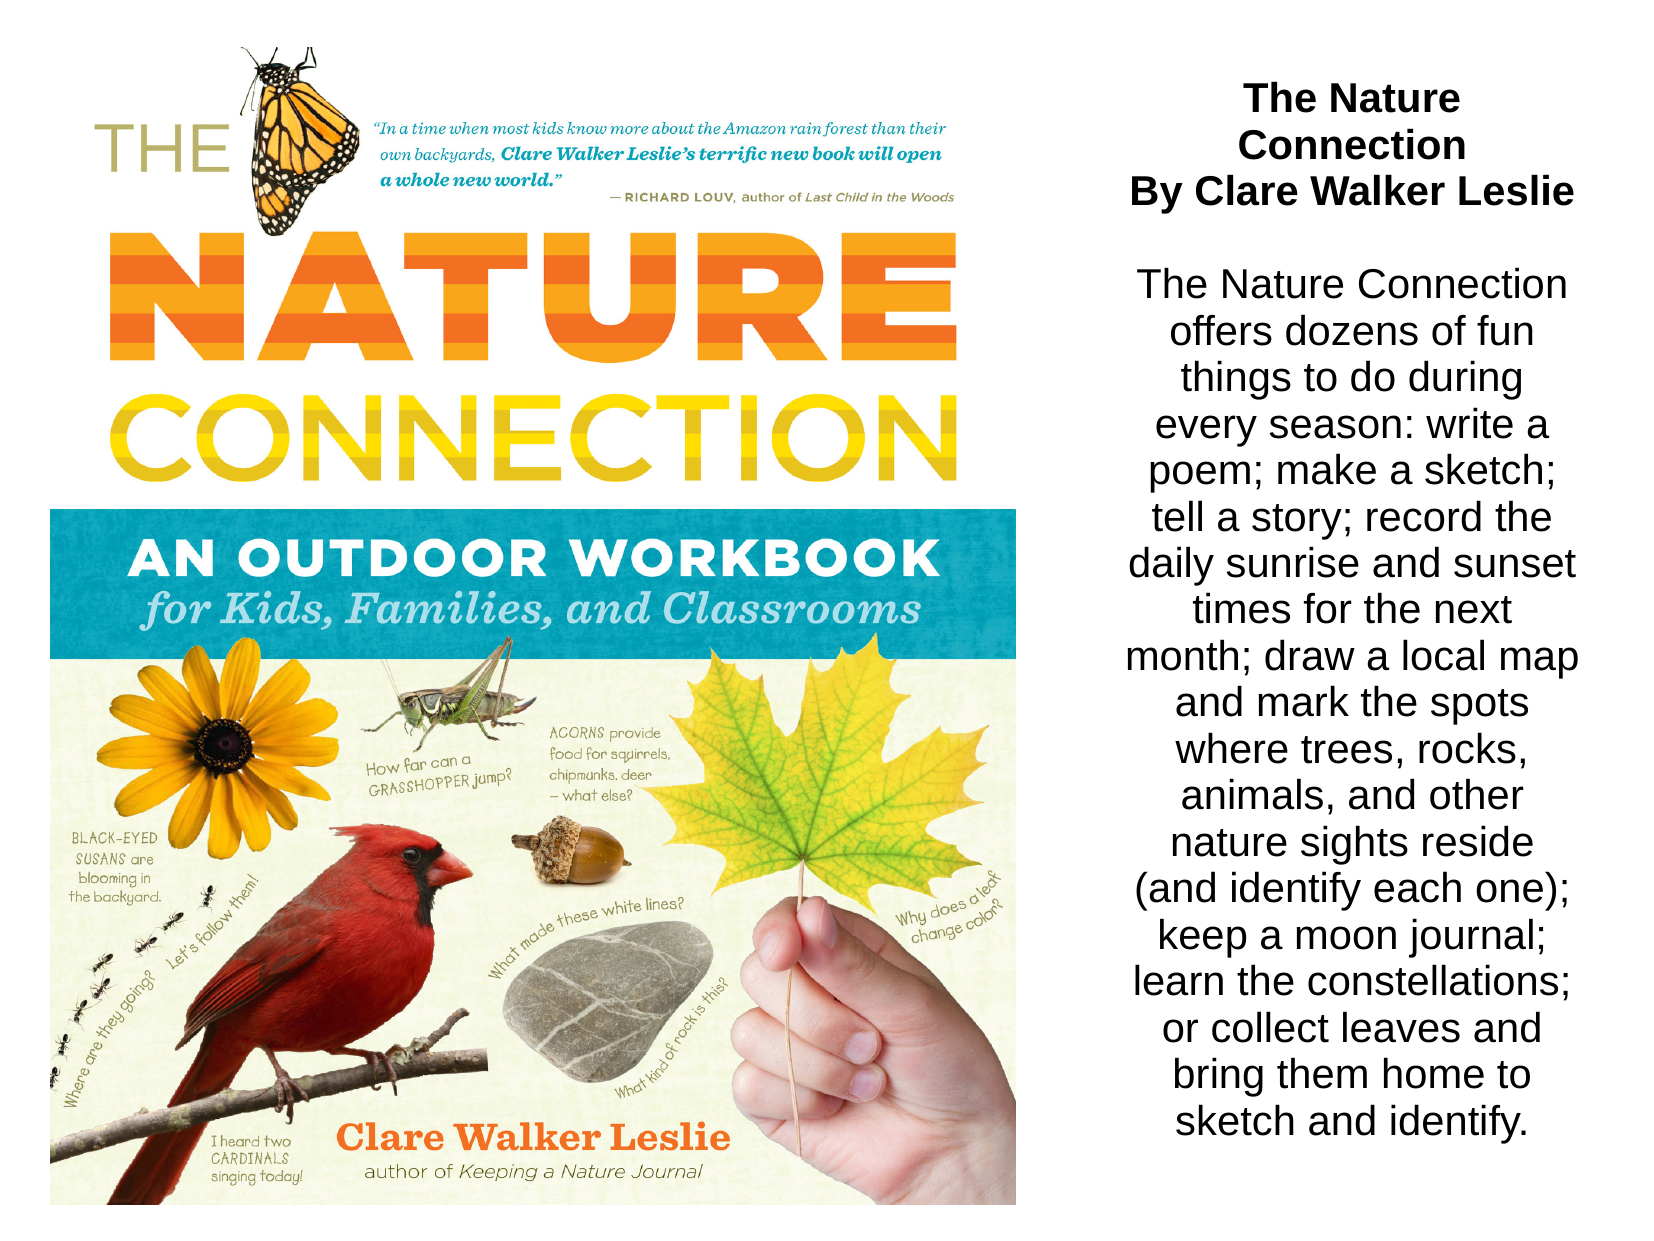

#
The Nature Connection
By Clare Walker Leslie
The Nature Connection offers dozens of fun things to do during every season: write a poem; make a sketch; tell a story; record the daily sunrise and sunset times for the next month; draw a local map and mark the spots where trees, rocks, animals, and other nature sights reside (and identify each one); keep a moon journal; learn the constellations; or collect leaves and bring them home to sketch and identify.